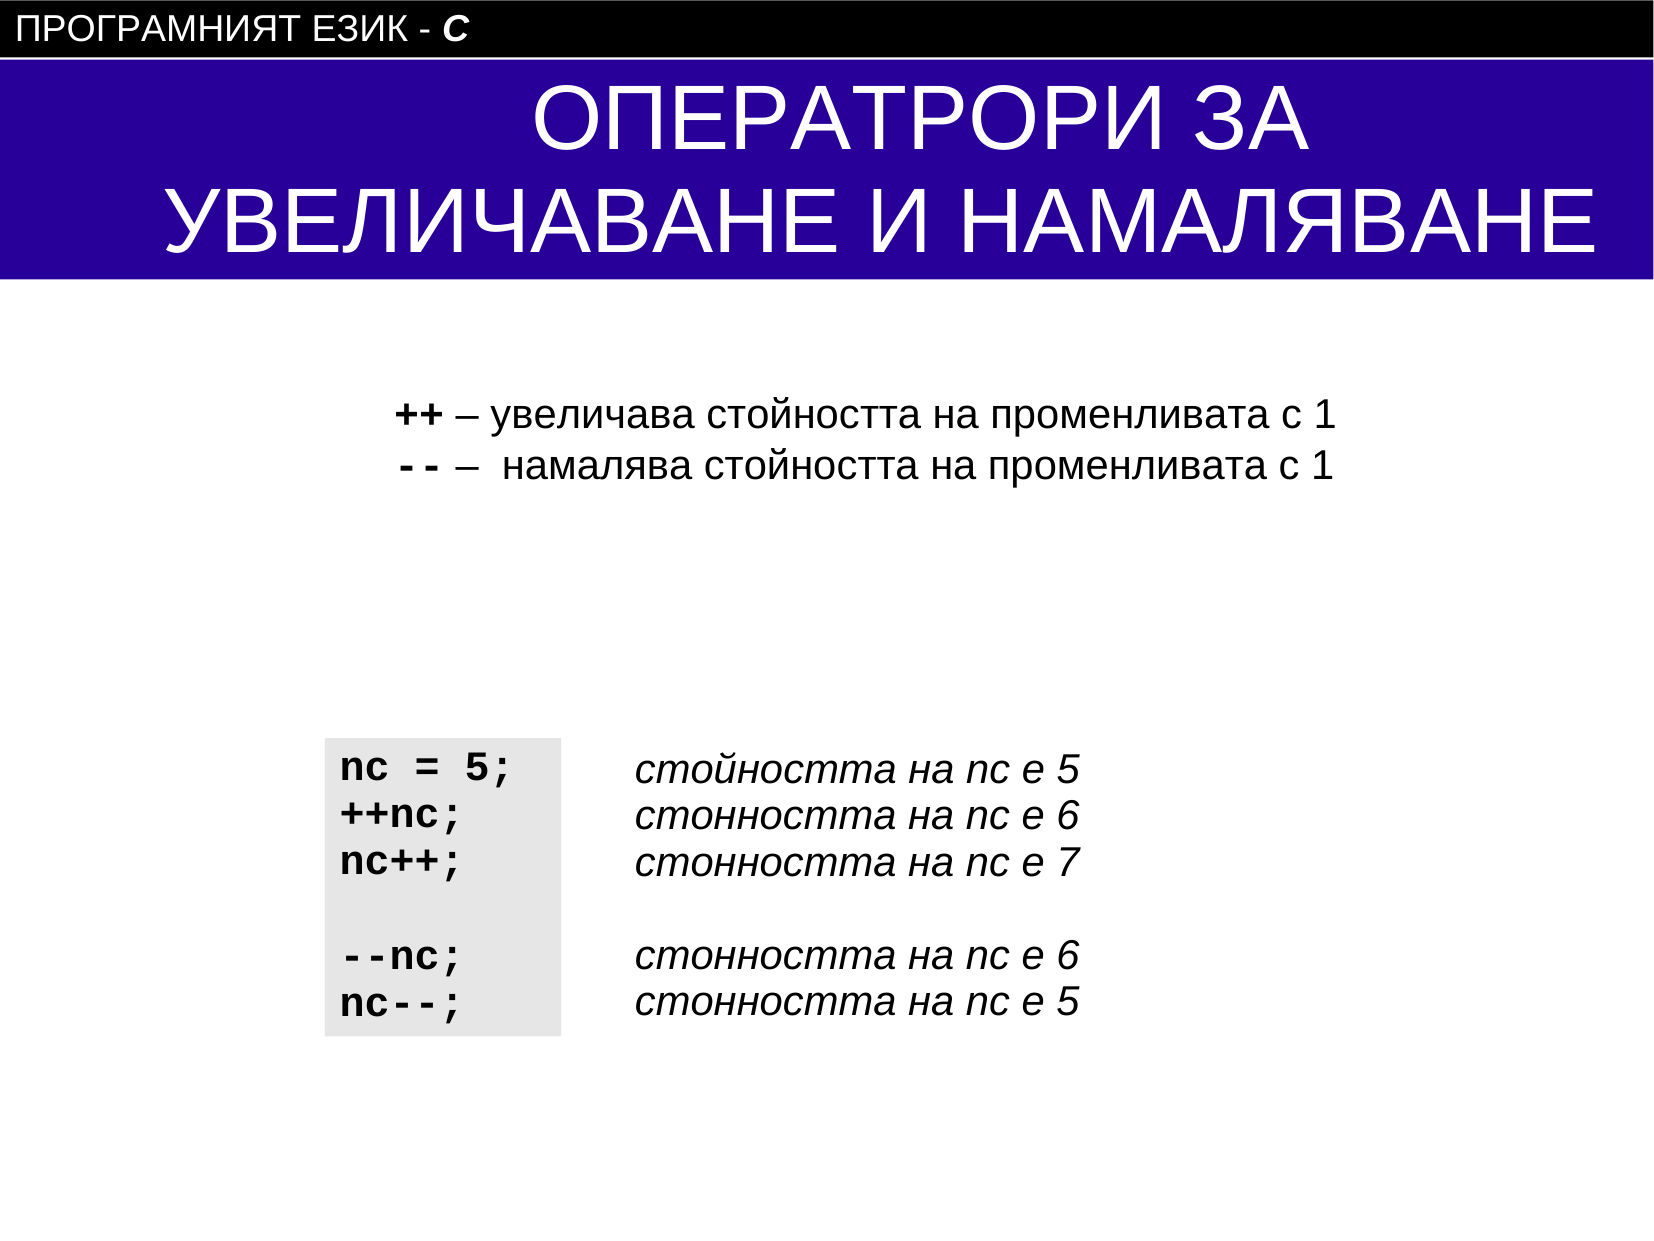

ПРОГРАМНИЯT ЕЗИК - С
							ОПЕРАТРОРИ ЗА
		УВЕЛИЧАВАНЕ И НАМАЛЯВАНЕ
 ++ – увеличава стойността на променливата с 1
 -- – намалява стойността на променливата с 1
nc = 5;
++nc;
nc++;
--nc;
nc--;
стойността на nc e 5
стонността на nc е 6
стонността на nc е 7
стонността на nc е 6
стонността на nc е 5